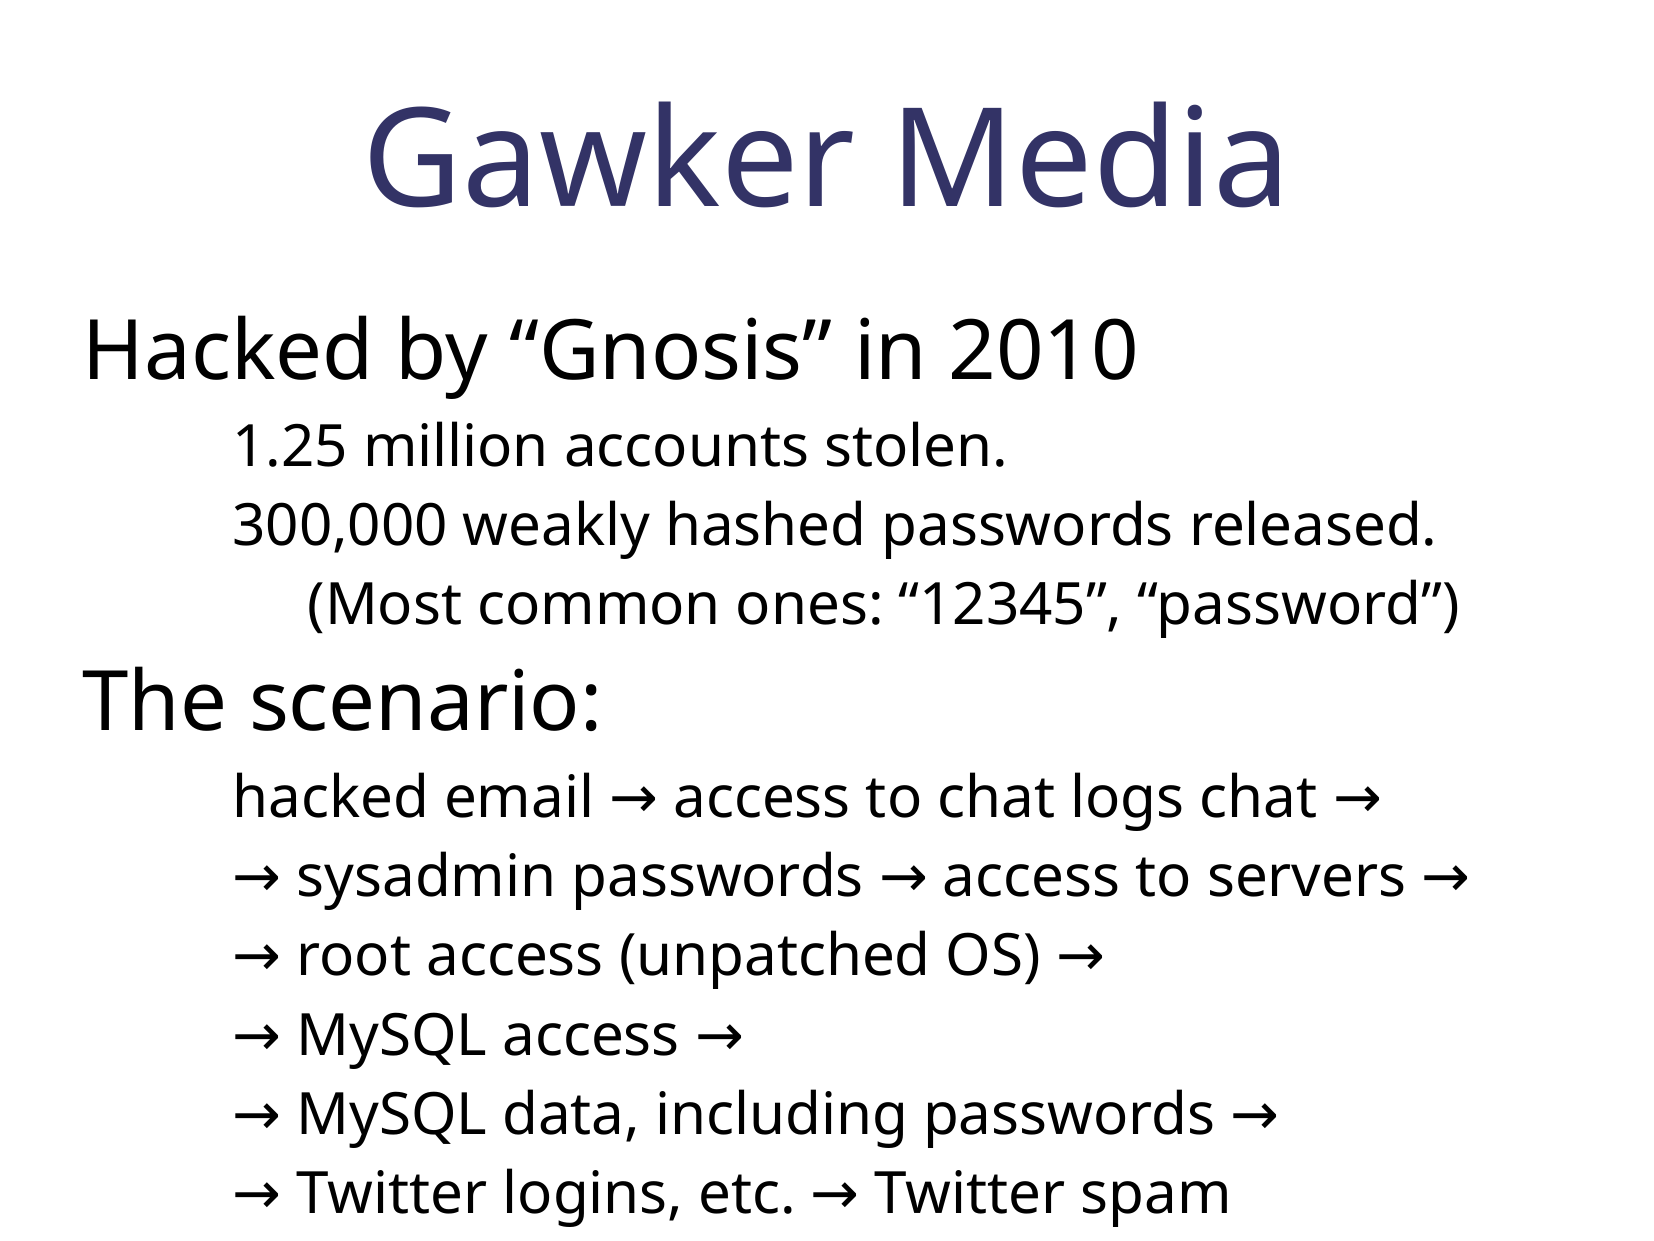

# Gawker Media
Hacked by “Gnosis” in 2010
		1.25 million accounts stolen.
		300,000 weakly hashed passwords released.
			(Most common ones: “12345”, “password”)
The scenario:
		hacked email → access to chat logs chat →
		→ sysadmin passwords → access to servers →
		→ root access (unpatched OS) →
		→ MySQL access →
		→ MySQL data, including passwords →
		→ Twitter logins, etc. → Twitter spam